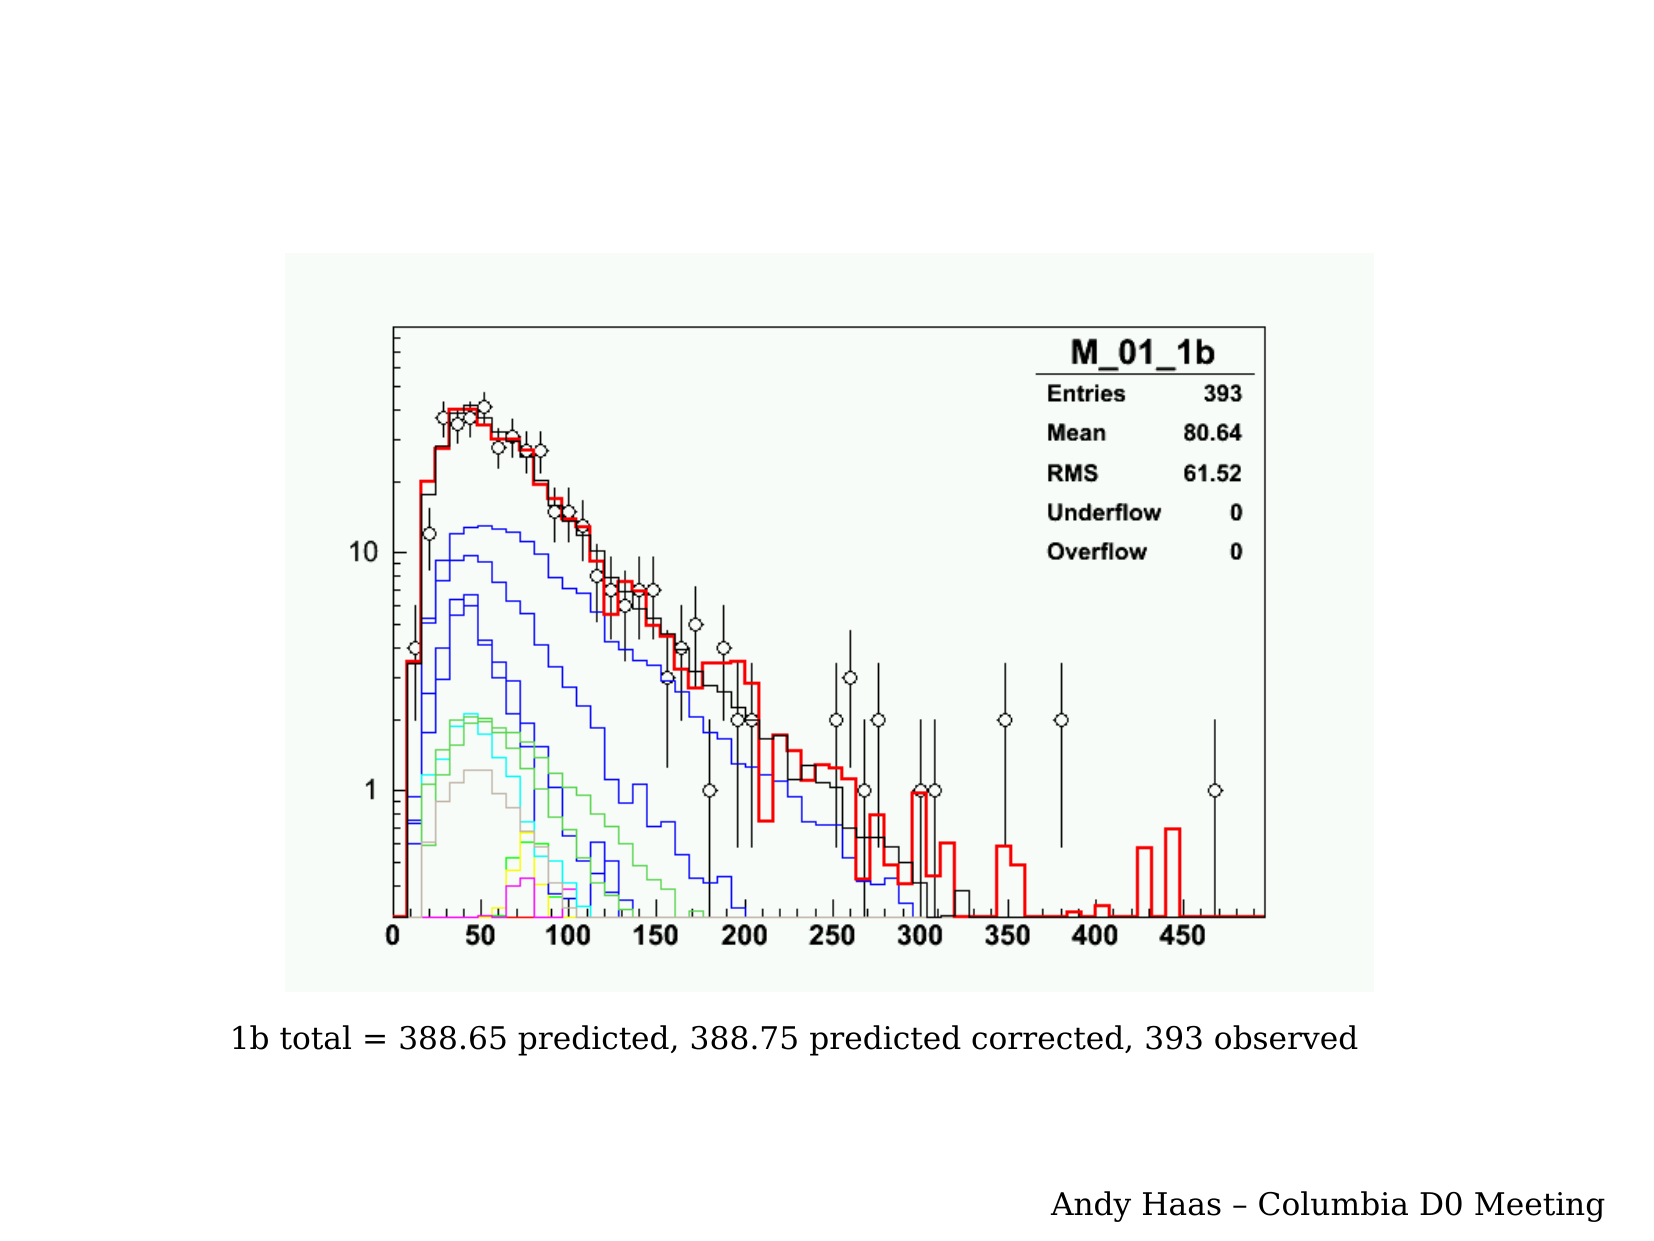

1b total = 388.65 predicted, 388.75 predicted corrected, 393 observed